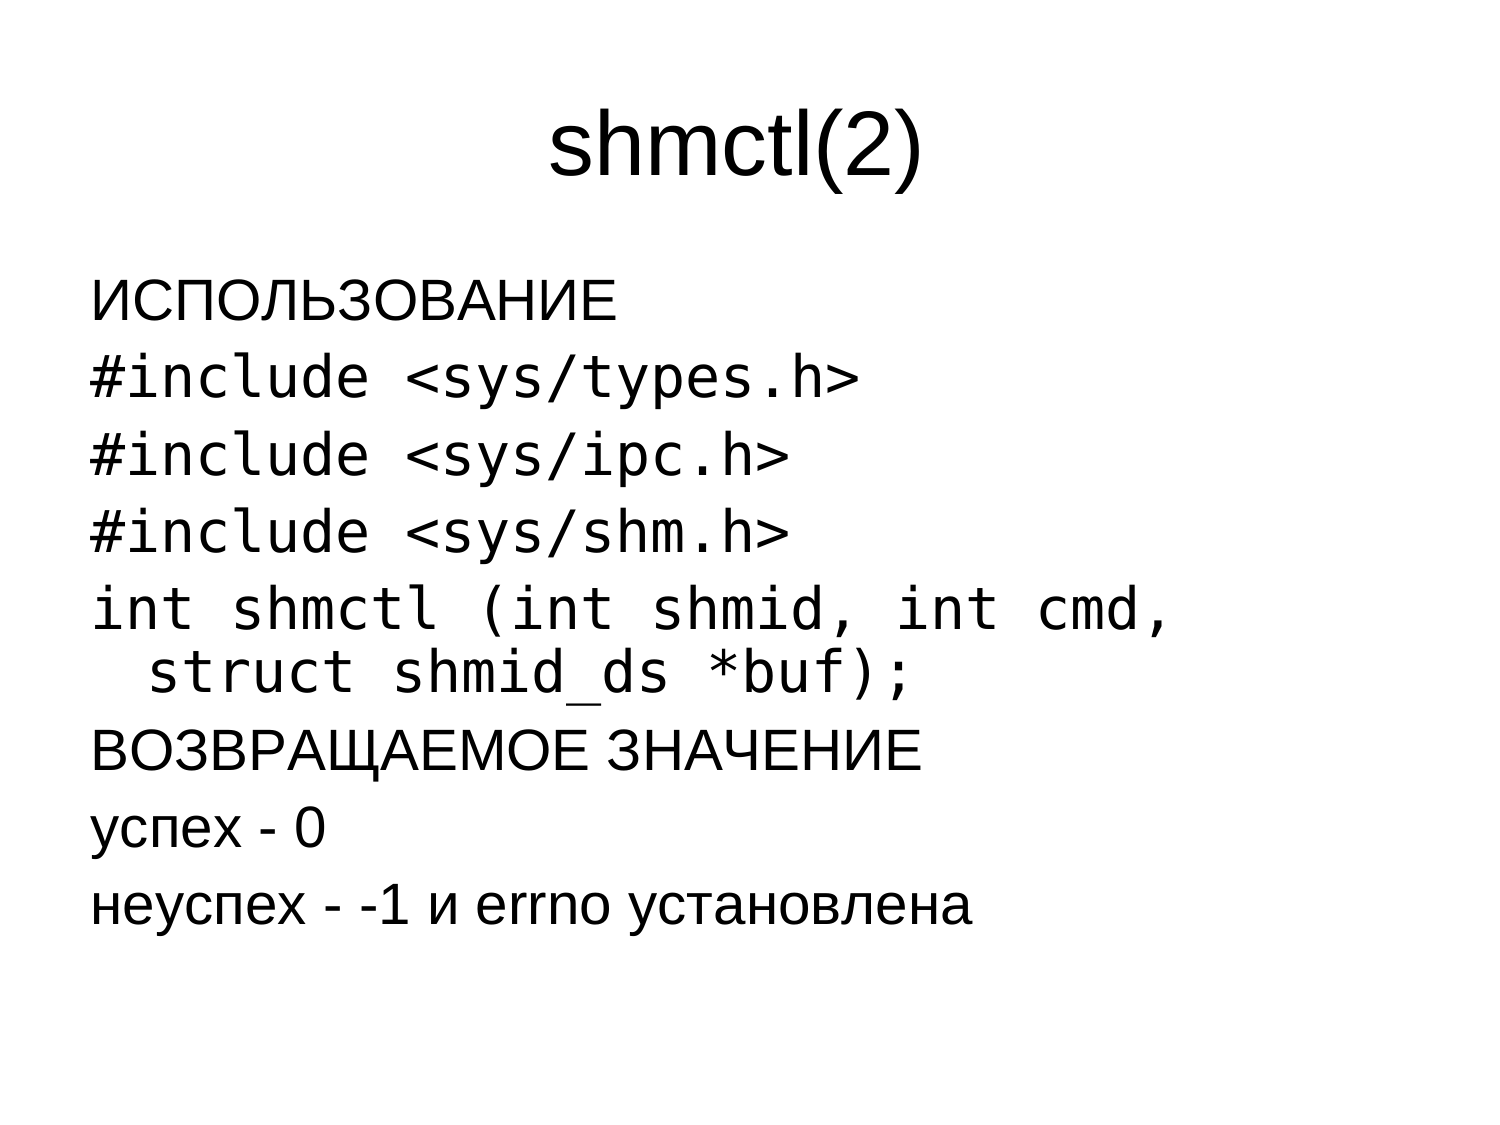

# shmctl(2)
ИСПОЛЬЗОВАНИЕ
#include <sys/types.h>
#include <sys/ipc.h>
#include <sys/shm.h>
int shmctl (int shmid, int cmd, struct shmid_ds *buf);
ВОЗВРАЩАЕМОЕ ЗНАЧЕНИЕ
успех - 0
неуспех - -1 и errno установлена